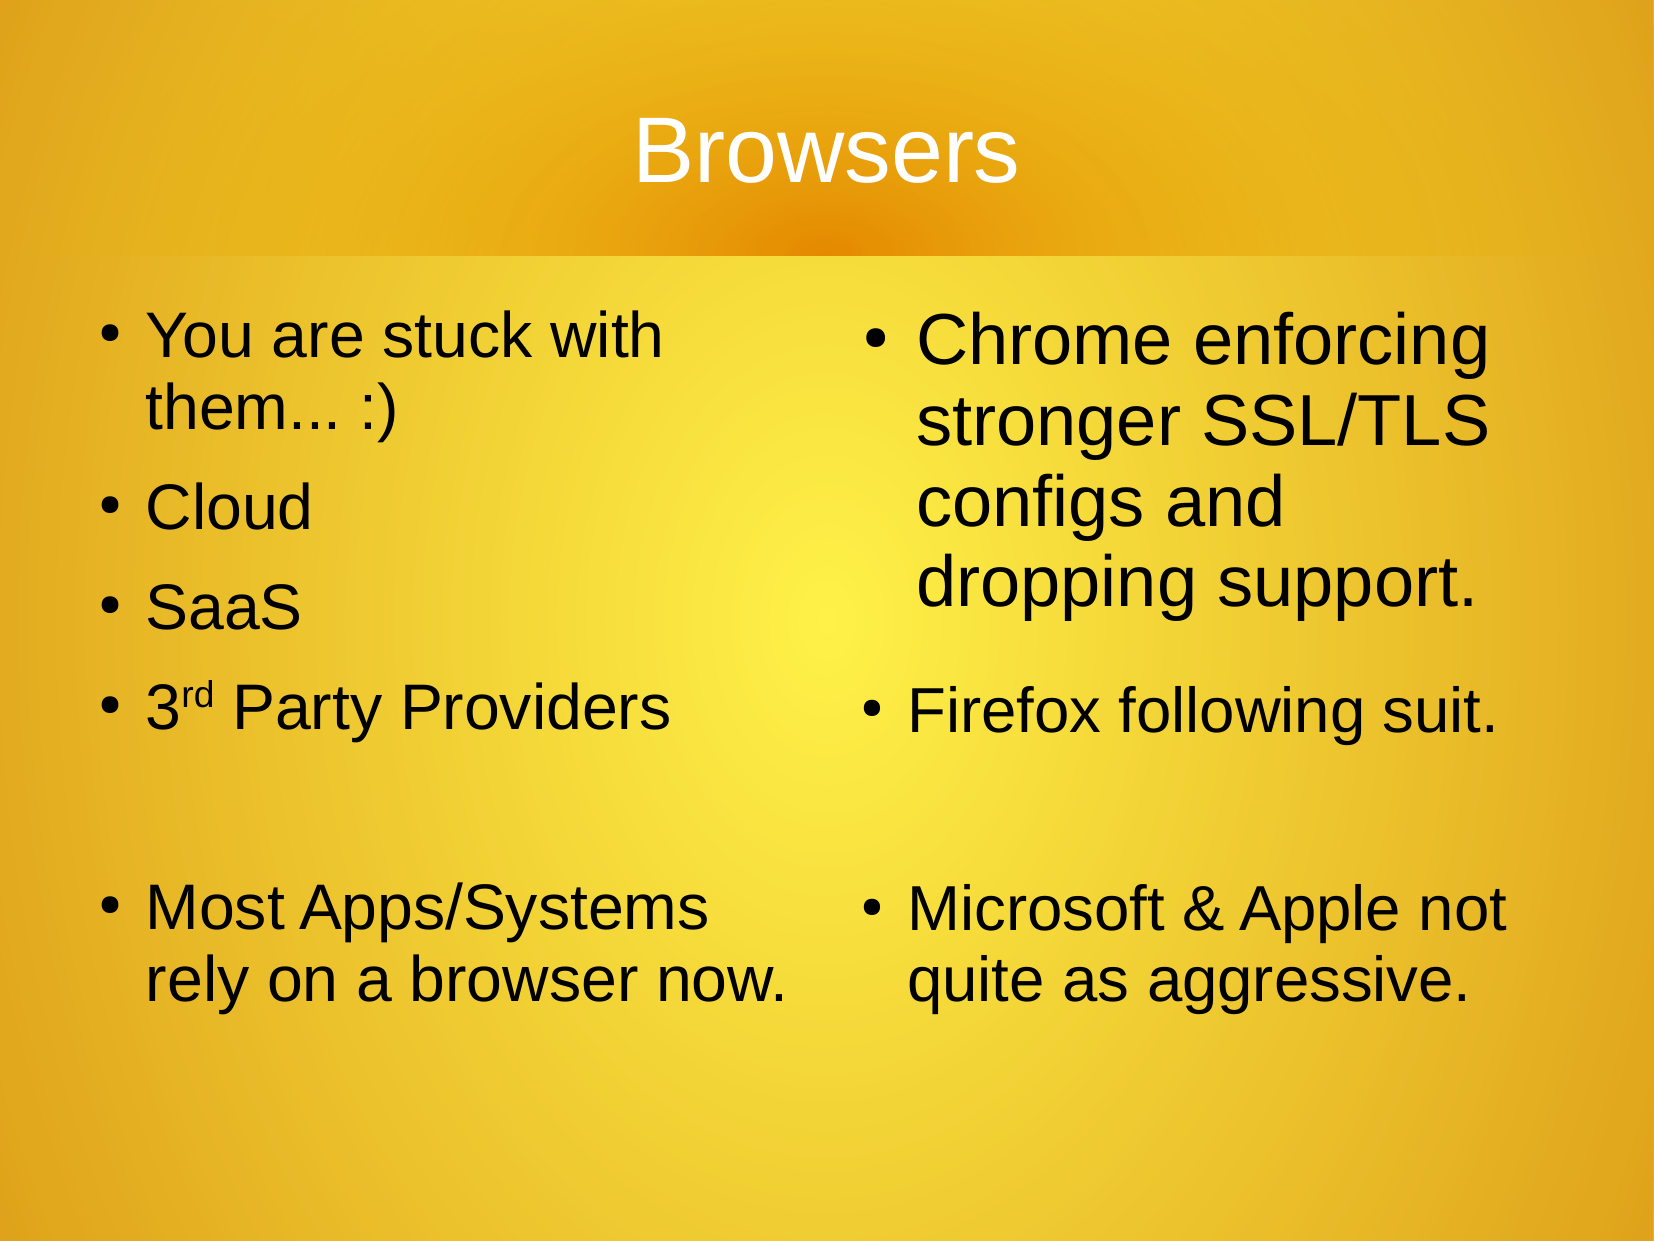

# Browsers
You are stuck with them... :)
Cloud
SaaS
3rd Party Providers
Most Apps/Systems rely on a browser now.
Chrome enforcing stronger SSL/TLS configs and dropping support.
Firefox following suit.
Microsoft & Apple not quite as aggressive.